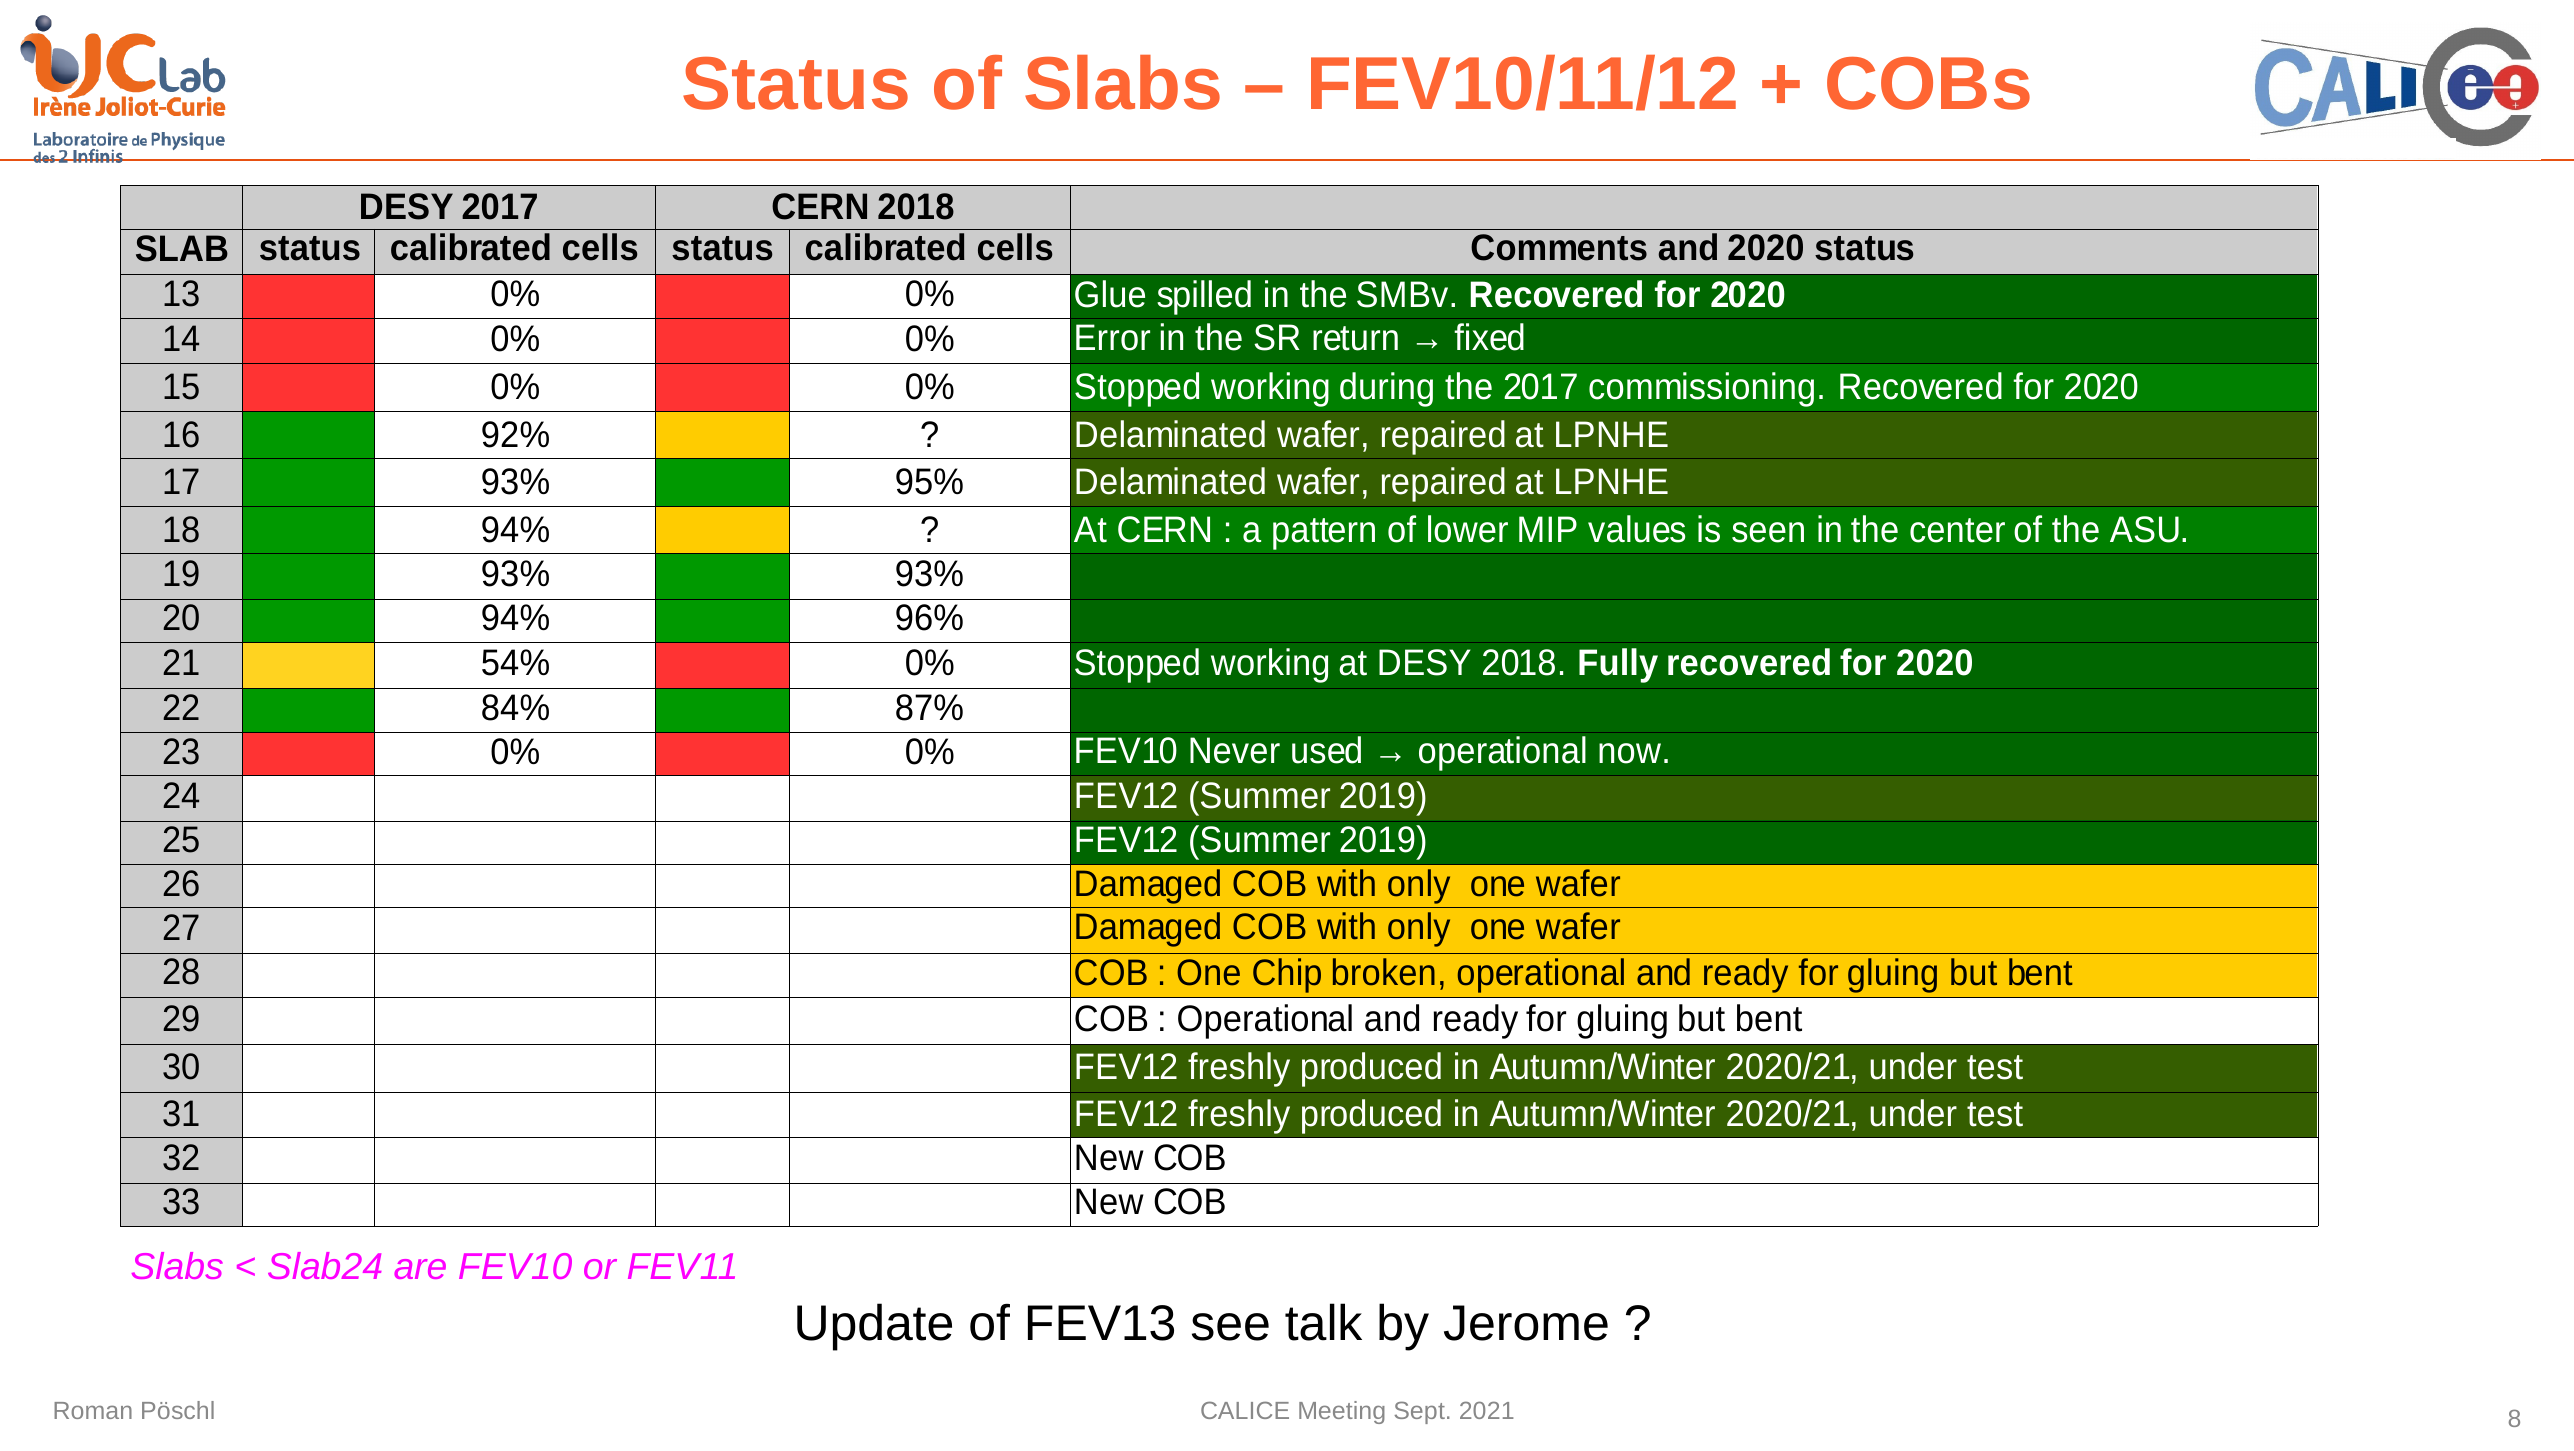

# Status of Slabs – FEV10/11/12 + COBs
Slabs < Slab24 are FEV10 or FEV11
Update of FEV13 see talk by Jerome ?